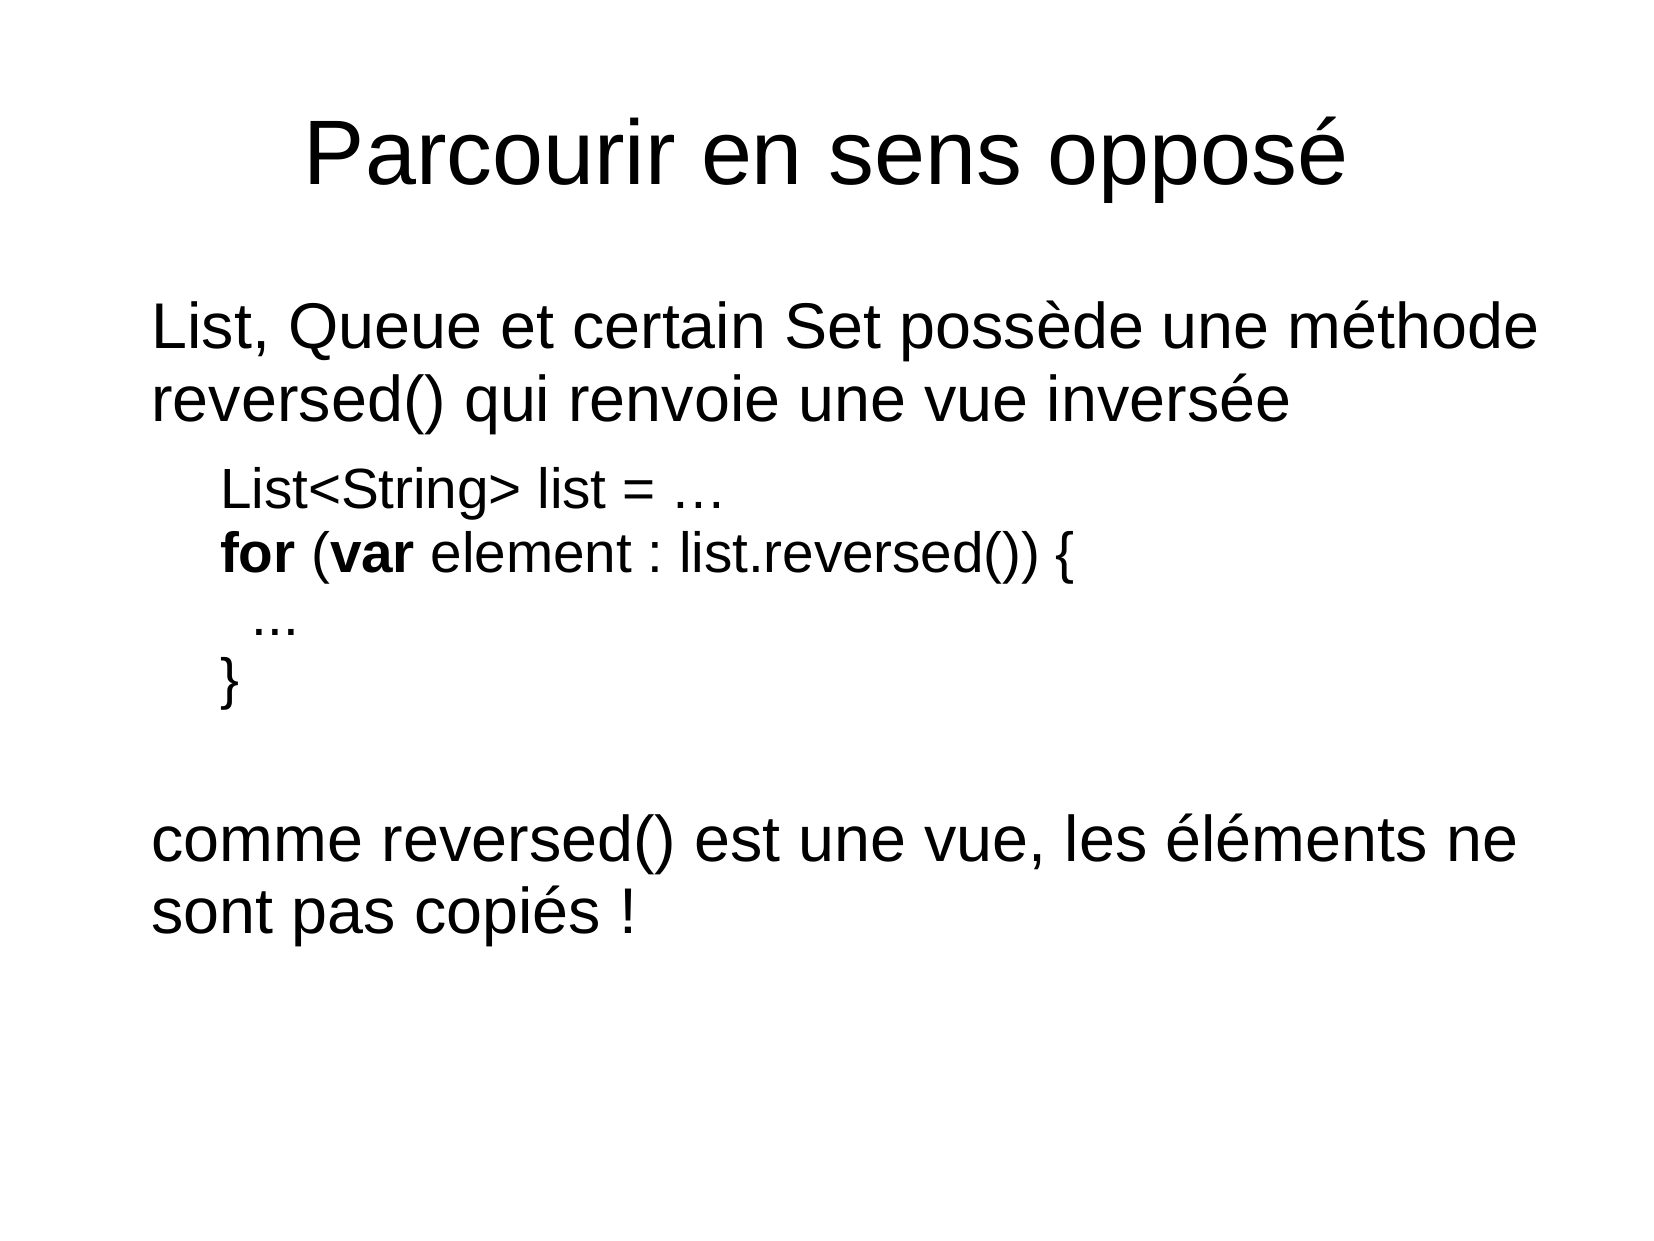

# Parcourir en sens opposé
List, Queue et certain Set possède une méthode reversed() qui renvoie une vue inversée
List<String> list = …
for (var element : list.reversed()) {
 ...
}
comme reversed() est une vue, les éléments ne sont pas copiés !